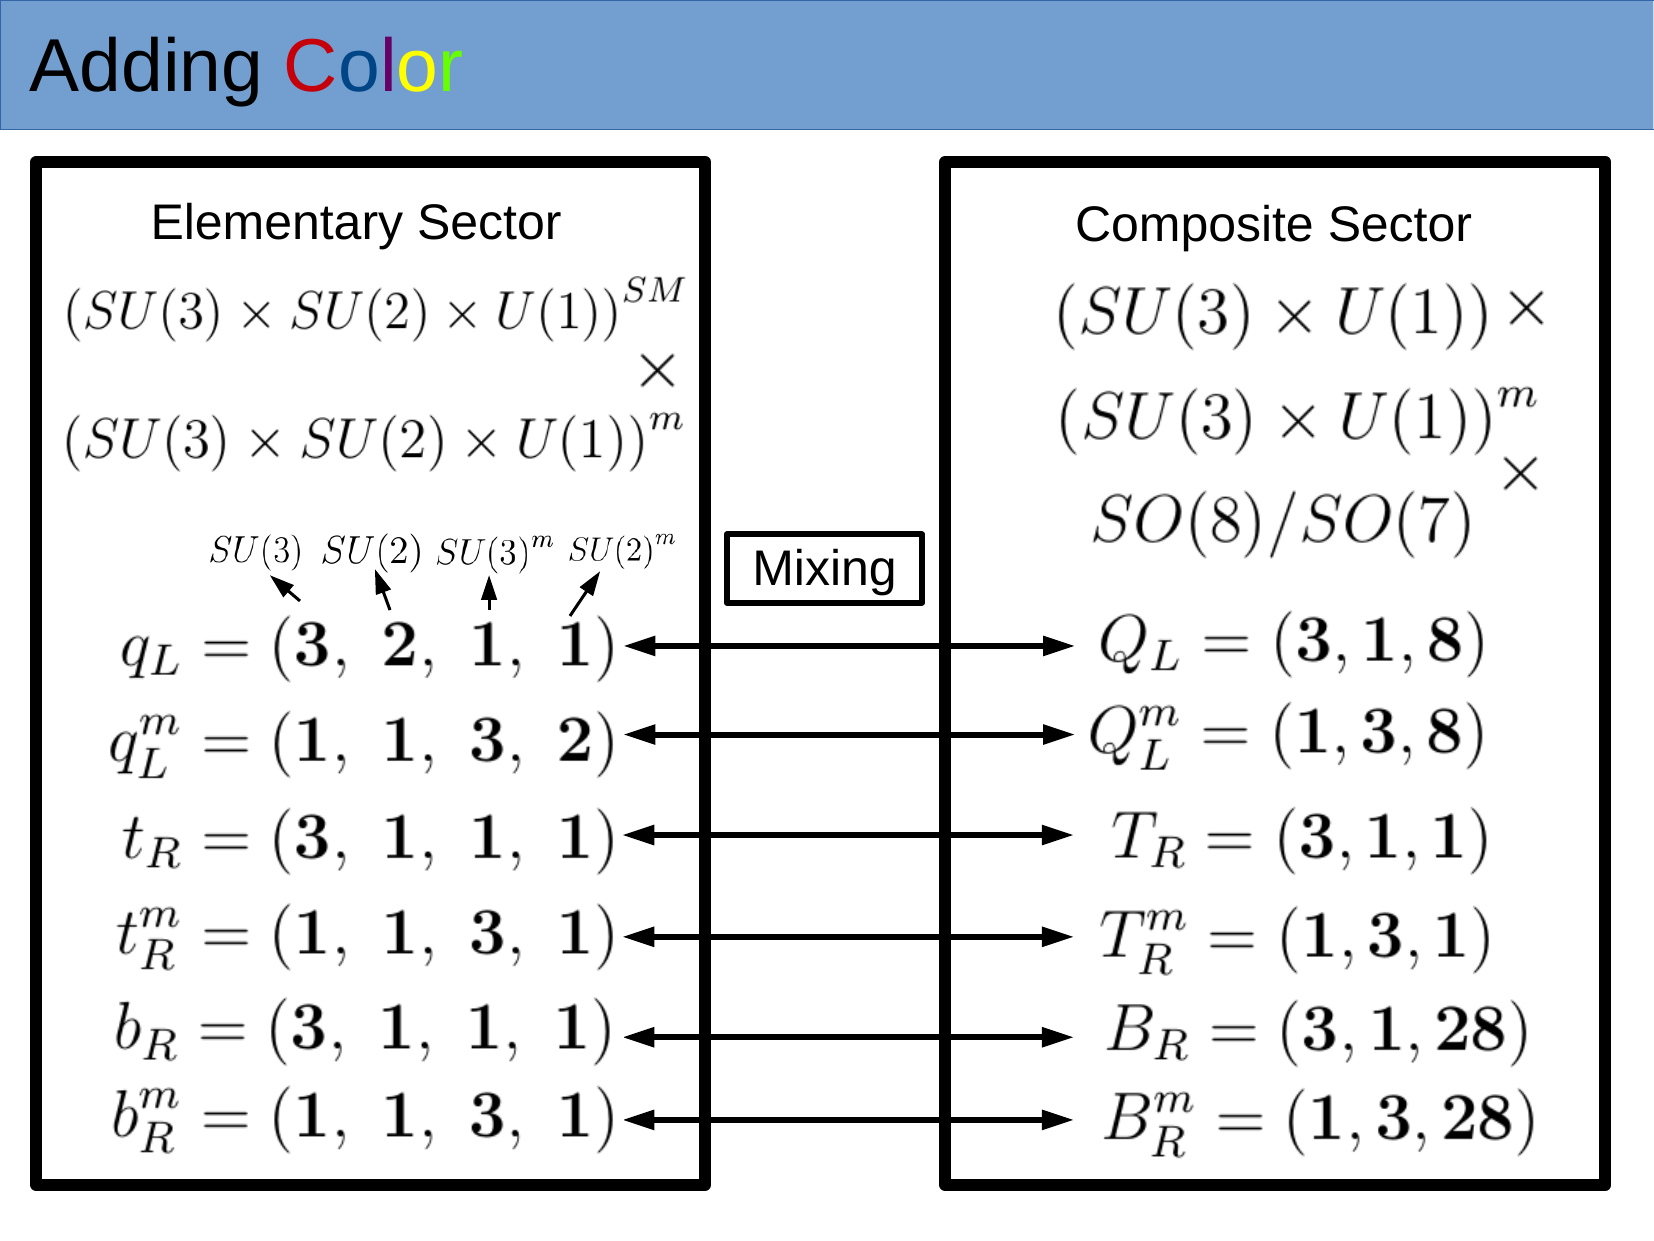

# Adding Color
Elementary Sector
Composite Sector
Mixing